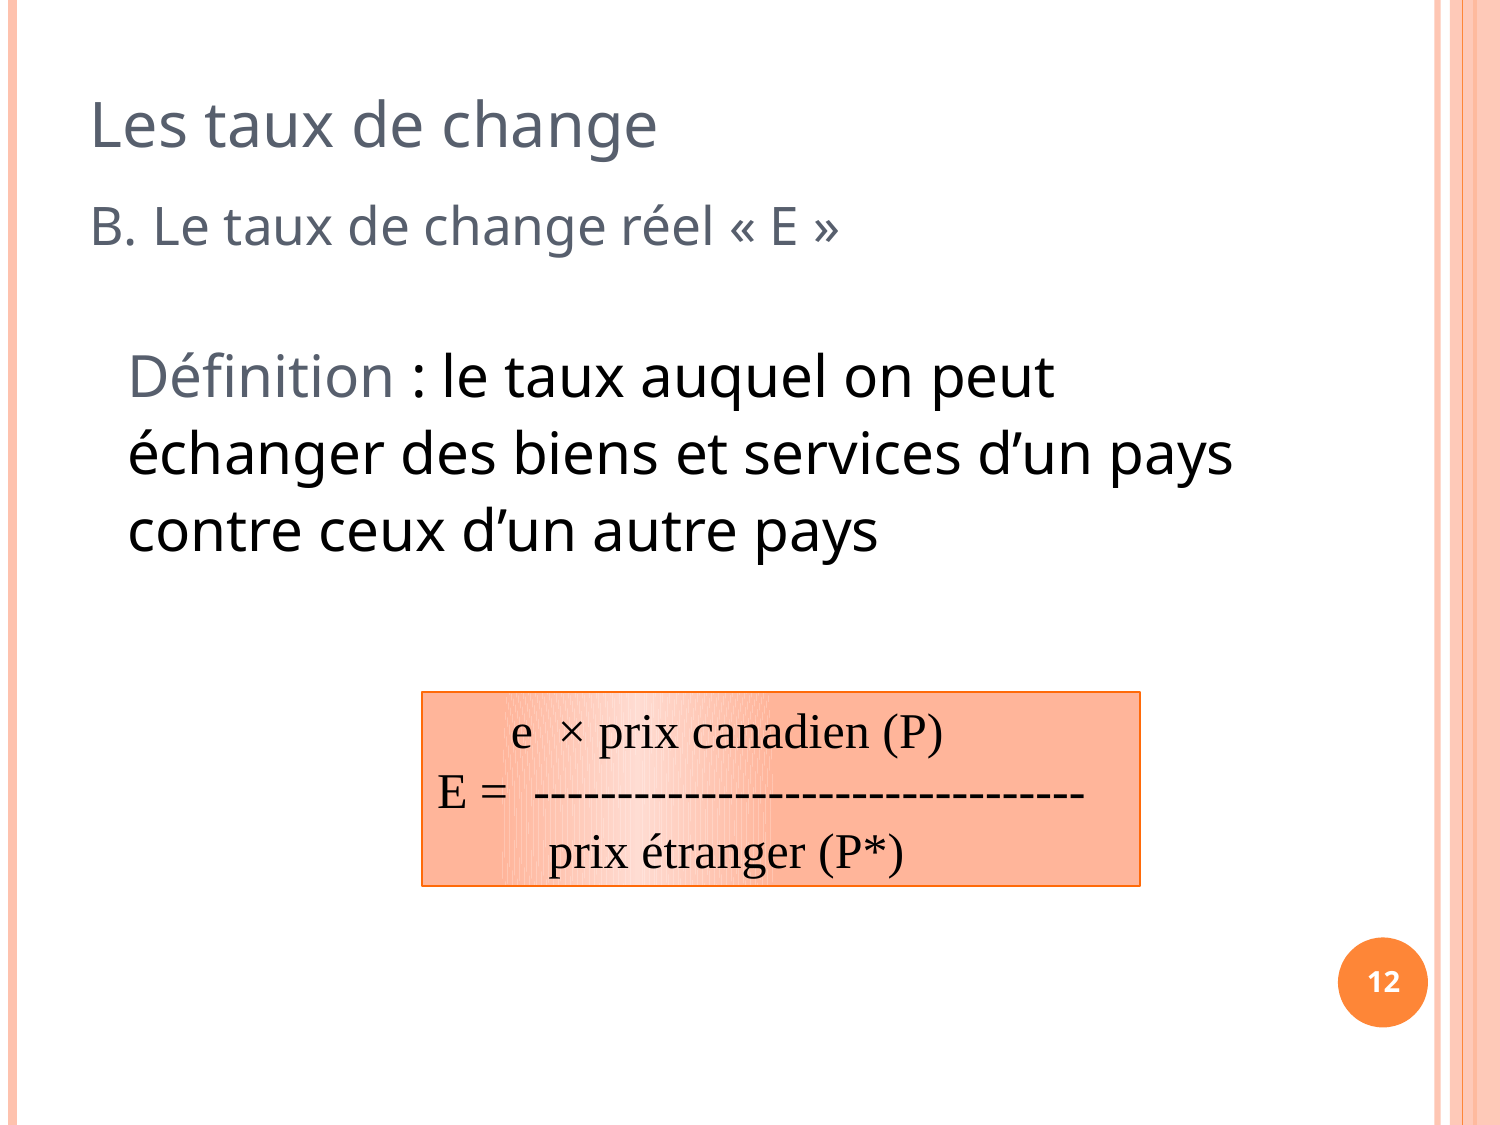

Les taux de change
B.	Le taux de change réel « E »
# Définition : le taux auquel on peut échanger des biens et services d’un pays contre ceux d’un autre pays
	e × prix canadien (P)
E = ---------------------------------
 	 prix étranger (P*)